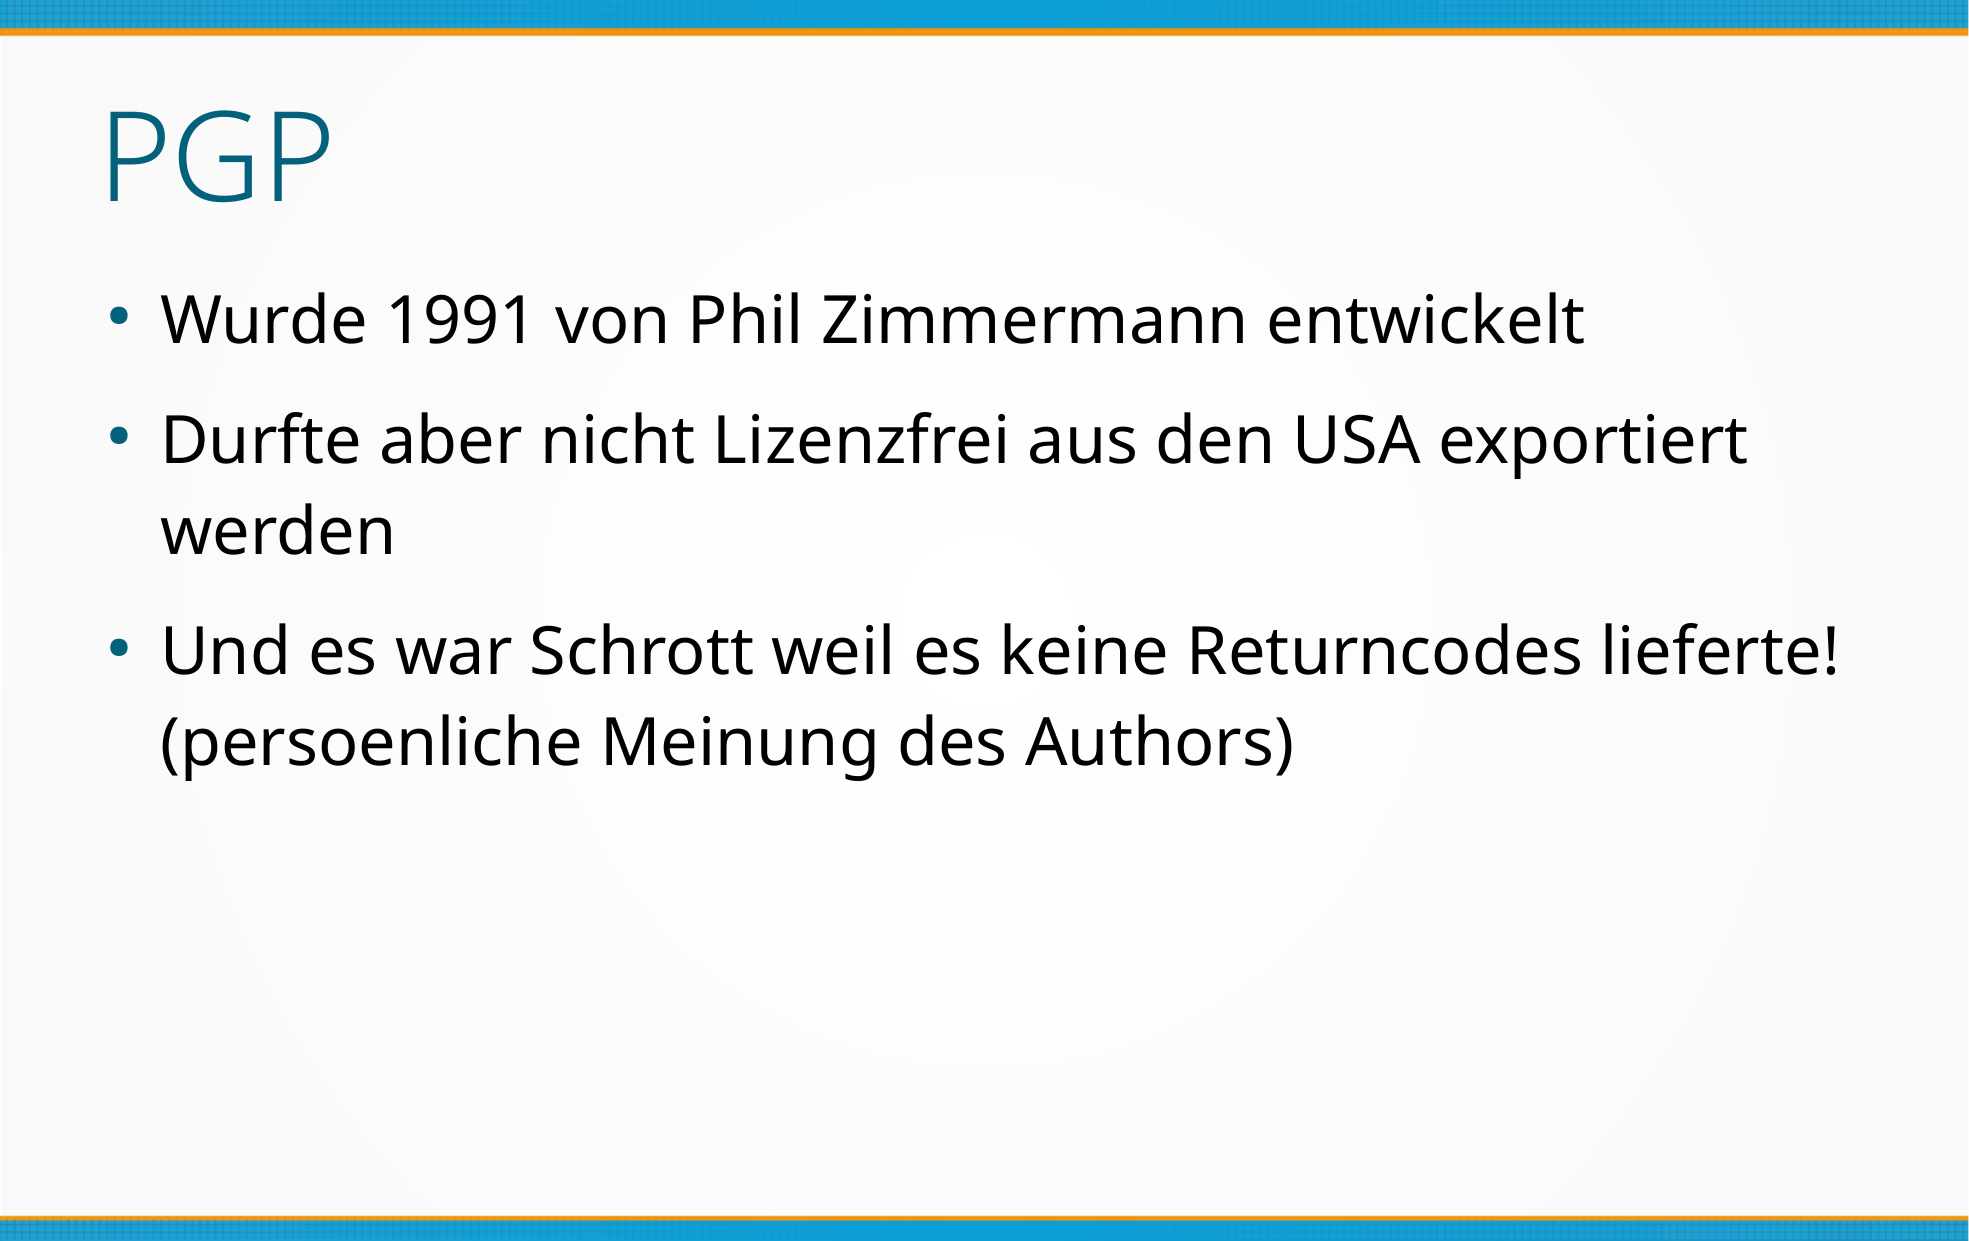

# PGP
Wurde 1991 von Phil Zimmermann entwickelt
Durfte aber nicht Lizenzfrei aus den USA exportiert werden
Und es war Schrott weil es keine Returncodes lieferte! (persoenliche Meinung des Authors)